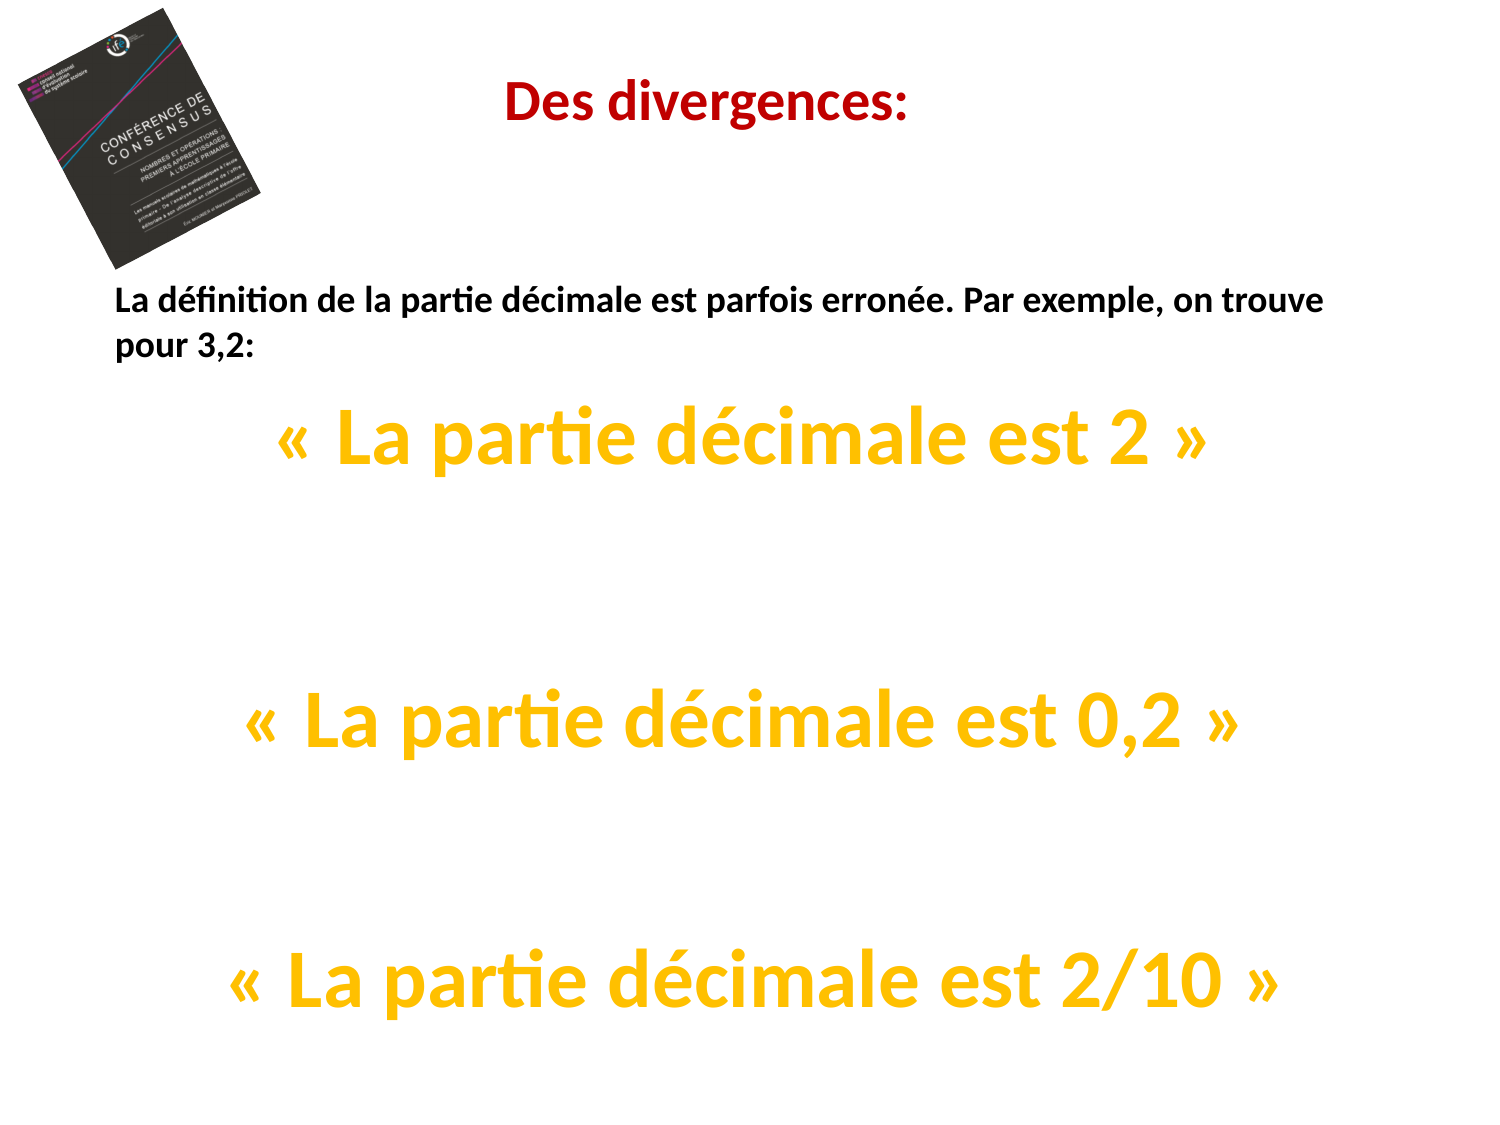

Des divergences:
La définition de la partie décimale est parfois erronée. Par exemple, on trouve pour 3,2:
« La partie décimale est 2 »
« La partie décimale est 0,2 »
« La partie décimale est 2/10 »